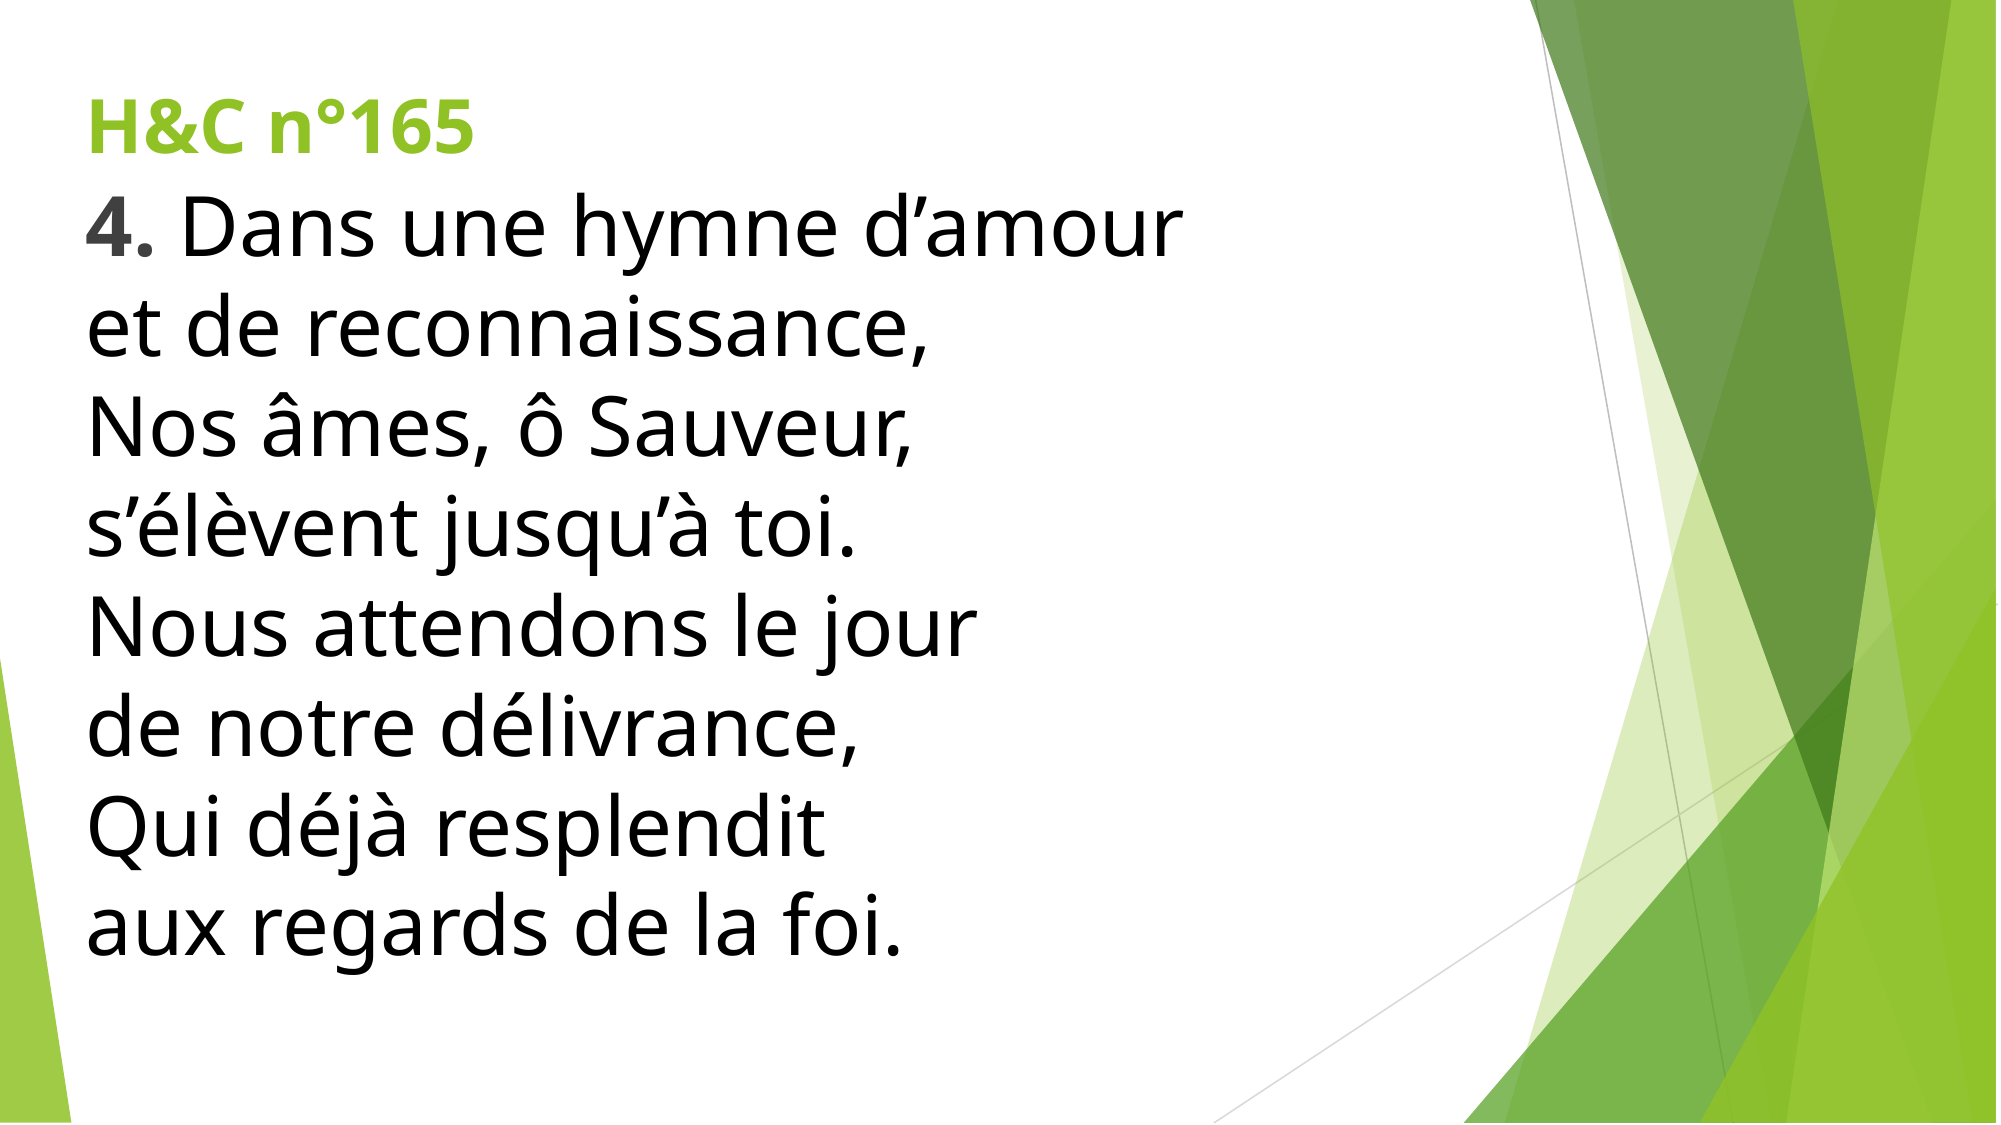

H&C n°165
4. Dans une hymne d’amour
et de reconnaissance,
Nos âmes, ô Sauveur,
s’élèvent jusqu’à toi.
Nous attendons le jour
de notre délivrance,
Qui déjà resplendit
aux regards de la foi.